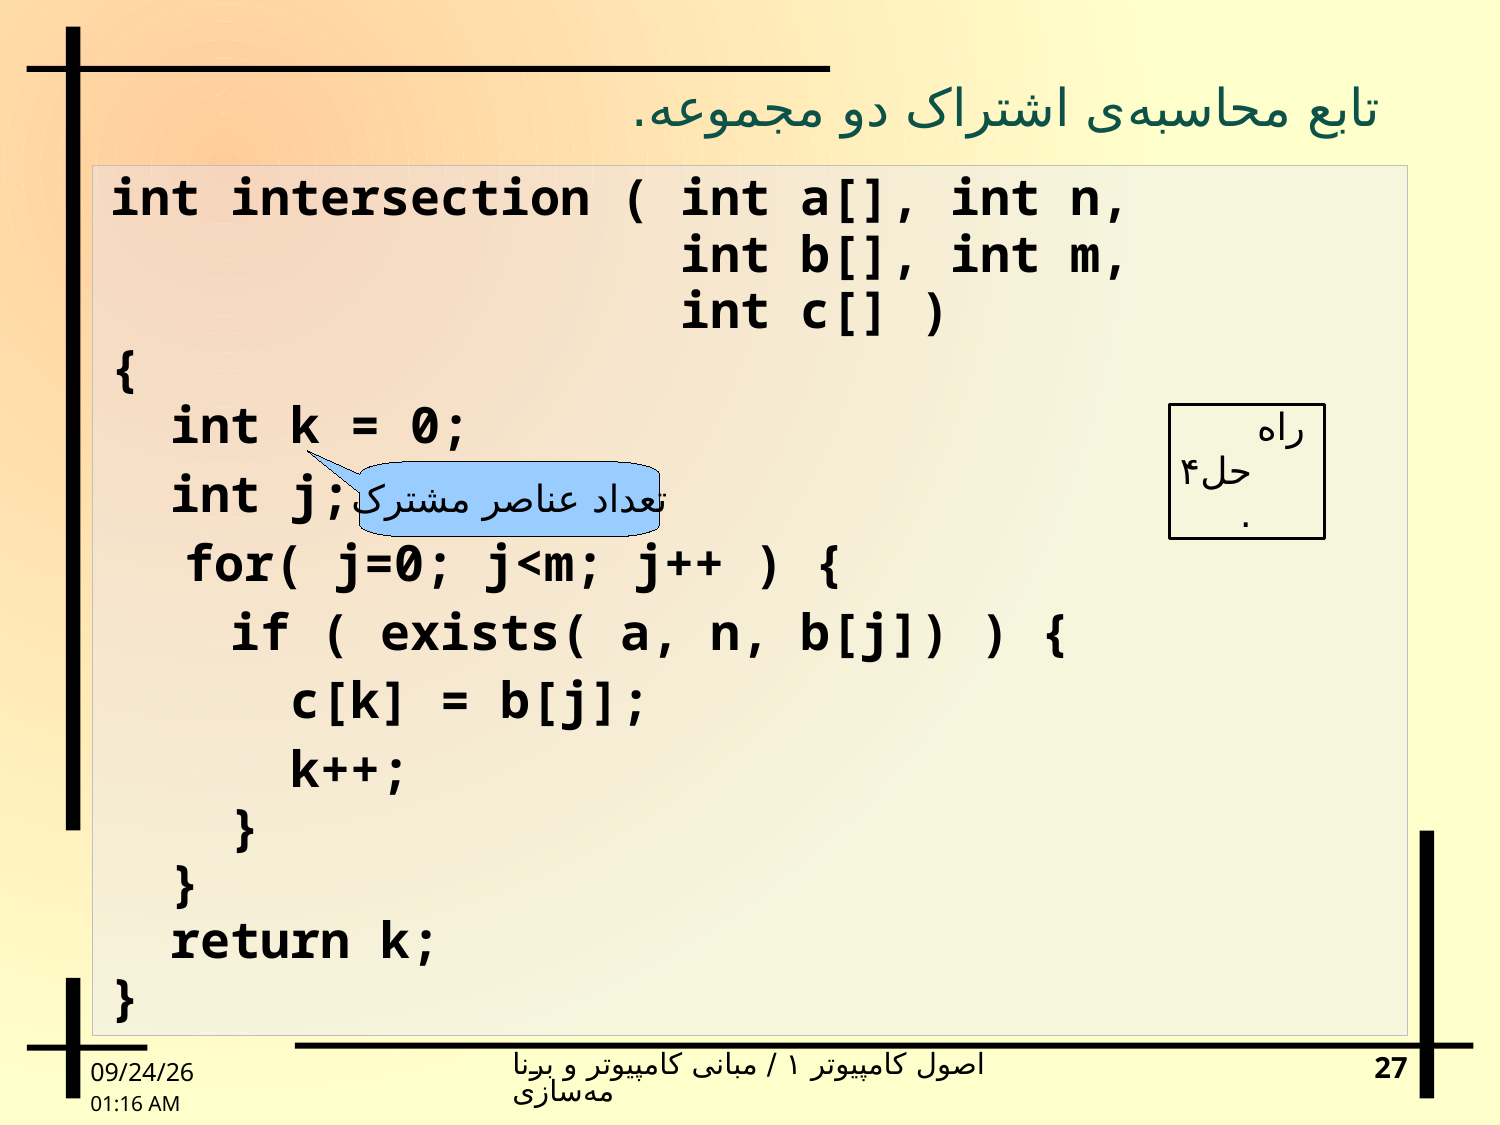

# تابع محاسبه‌ی اشتراک دو مجموعه.
int intersection ( int a[], int n,
 int b[], int m,
 int c[] )
{
 int k = 0;
 int j;
 	for( j=0; j<m; j++ ) {
 if ( exists( a, n, b[j]) ) {
 c[k] = b[j];
 k++;
 }
 }
 return k;
}
راه حل۴.
تعداد عناصر مشترک
اصول کامپیوتر ۱ / مبانی کامپیوتر و برنامه‌سازی
27